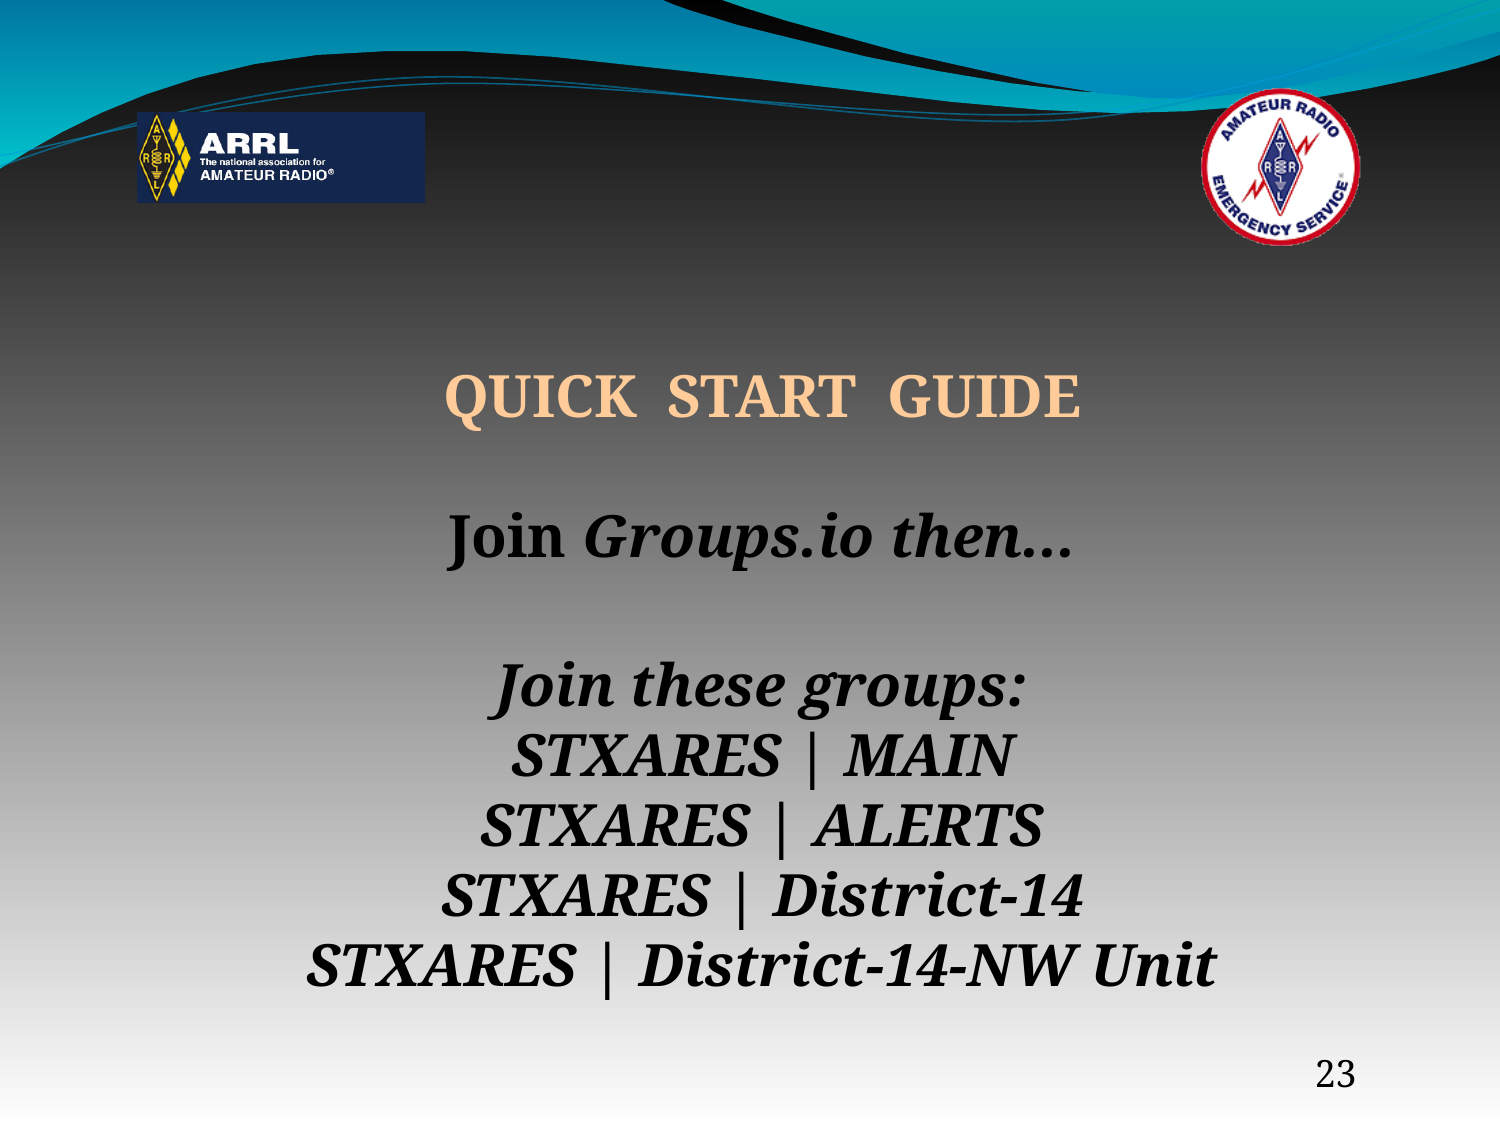

#
QUICK START GUIDE
Join Groups.io then...
Join these groups:
STXARES | MAIN
STXARES | ALERTS
STXARES | District-14
STXARES | District-14-NW Unit